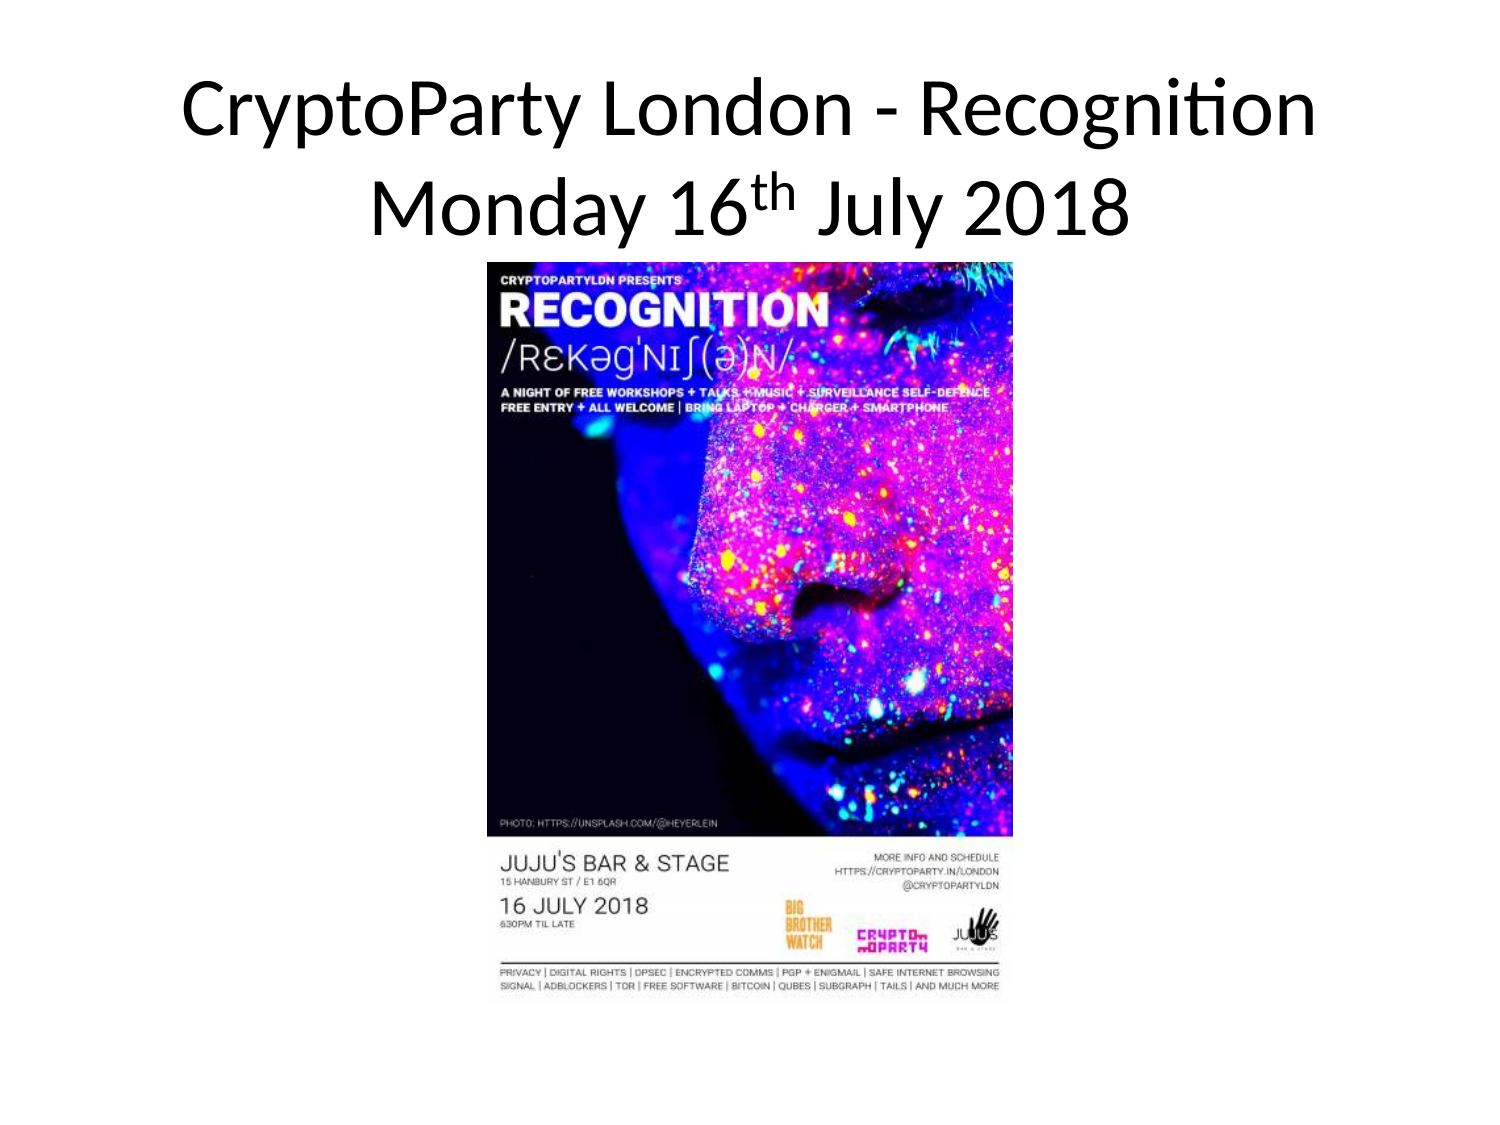

# CryptoParty London - Recognition Monday 16th July 2018